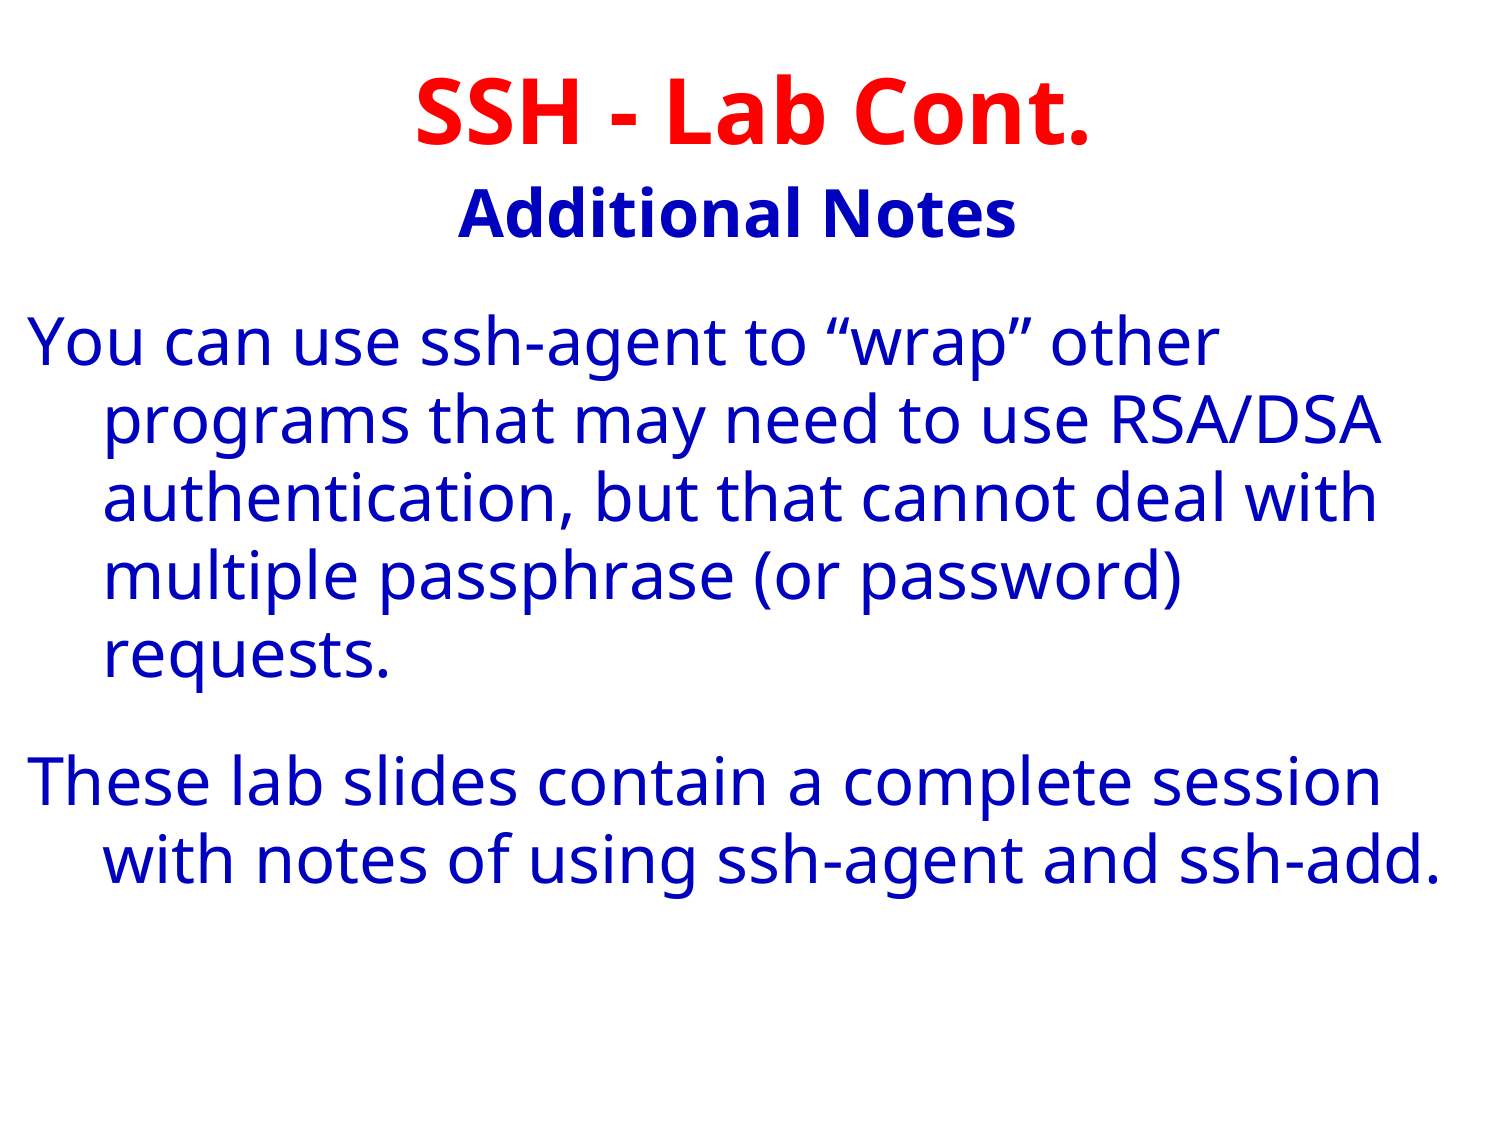

SSH - Lab Cont.
# Additional Notes
You can use ssh-agent to “wrap” other programs that may need to use RSA/DSA authentication, but that cannot deal with multiple passphrase (or password) requests.
These lab slides contain a complete session with notes of using ssh-agent and ssh-add.